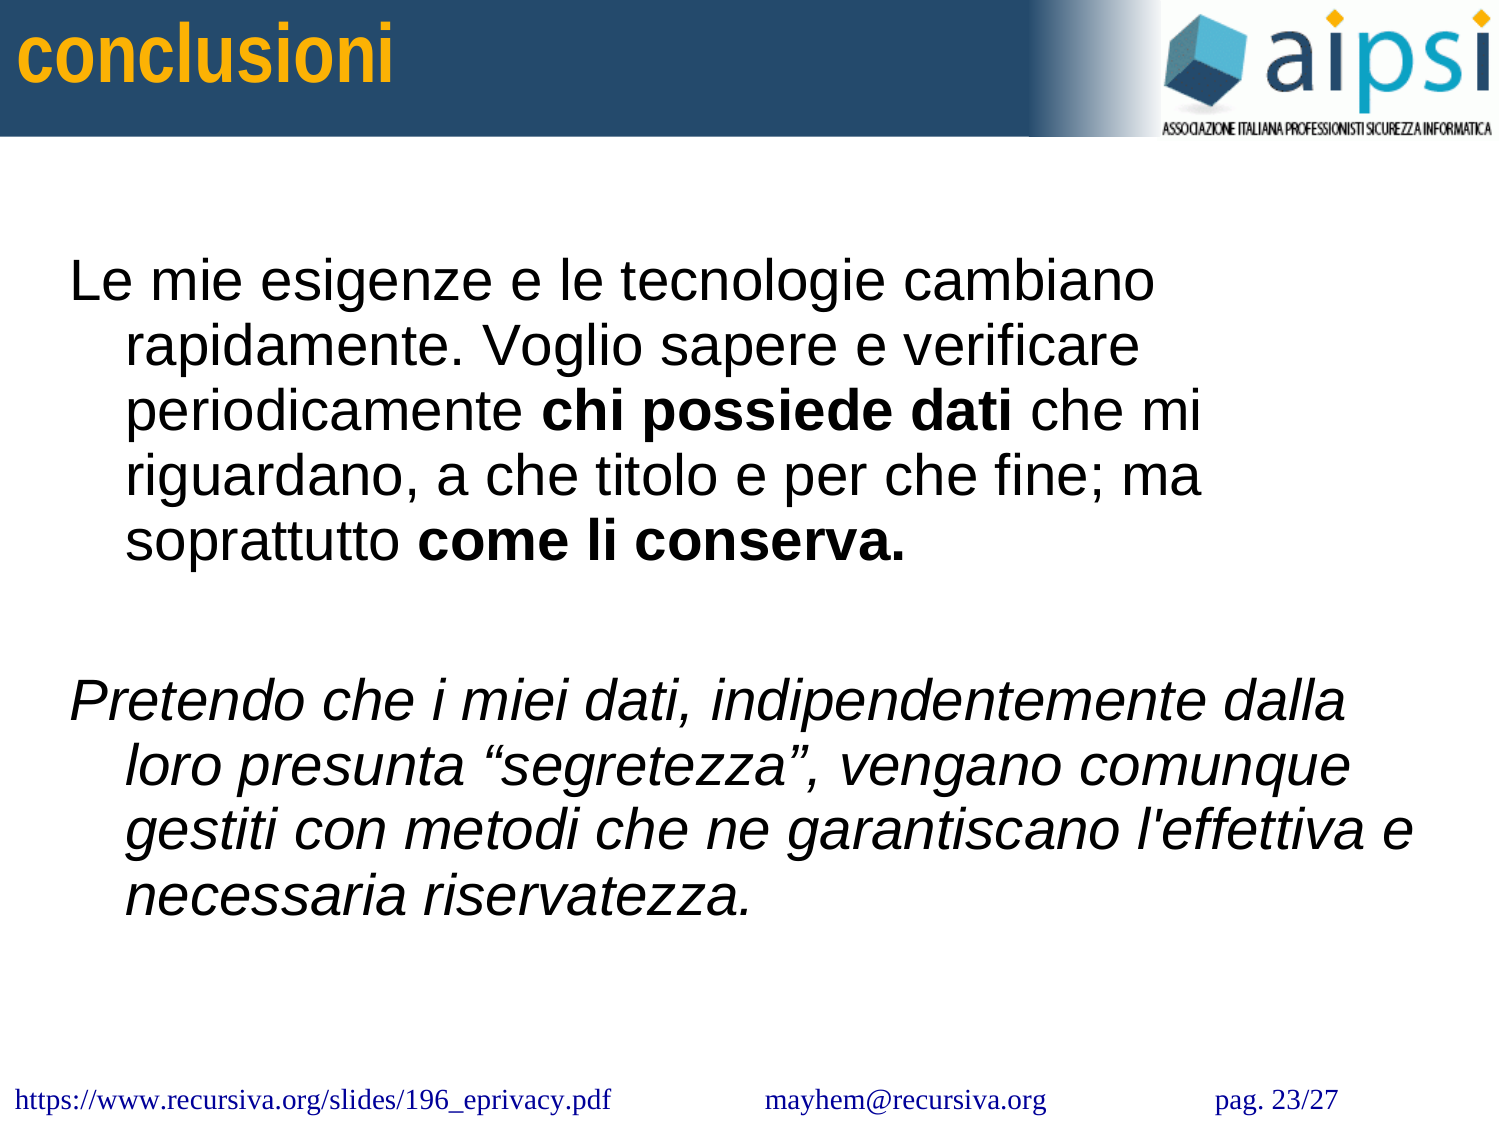

# conclusioni
Le mie esigenze e le tecnologie cambiano rapidamente. Voglio sapere e verificare periodicamente chi possiede dati che mi riguardano, a che titolo e per che fine; ma soprattutto come li conserva.
Pretendo che i miei dati, indipendentemente dalla loro presunta “segretezza”, vengano comunque gestiti con metodi che ne garantiscano l'effettiva e necessaria riservatezza.
23